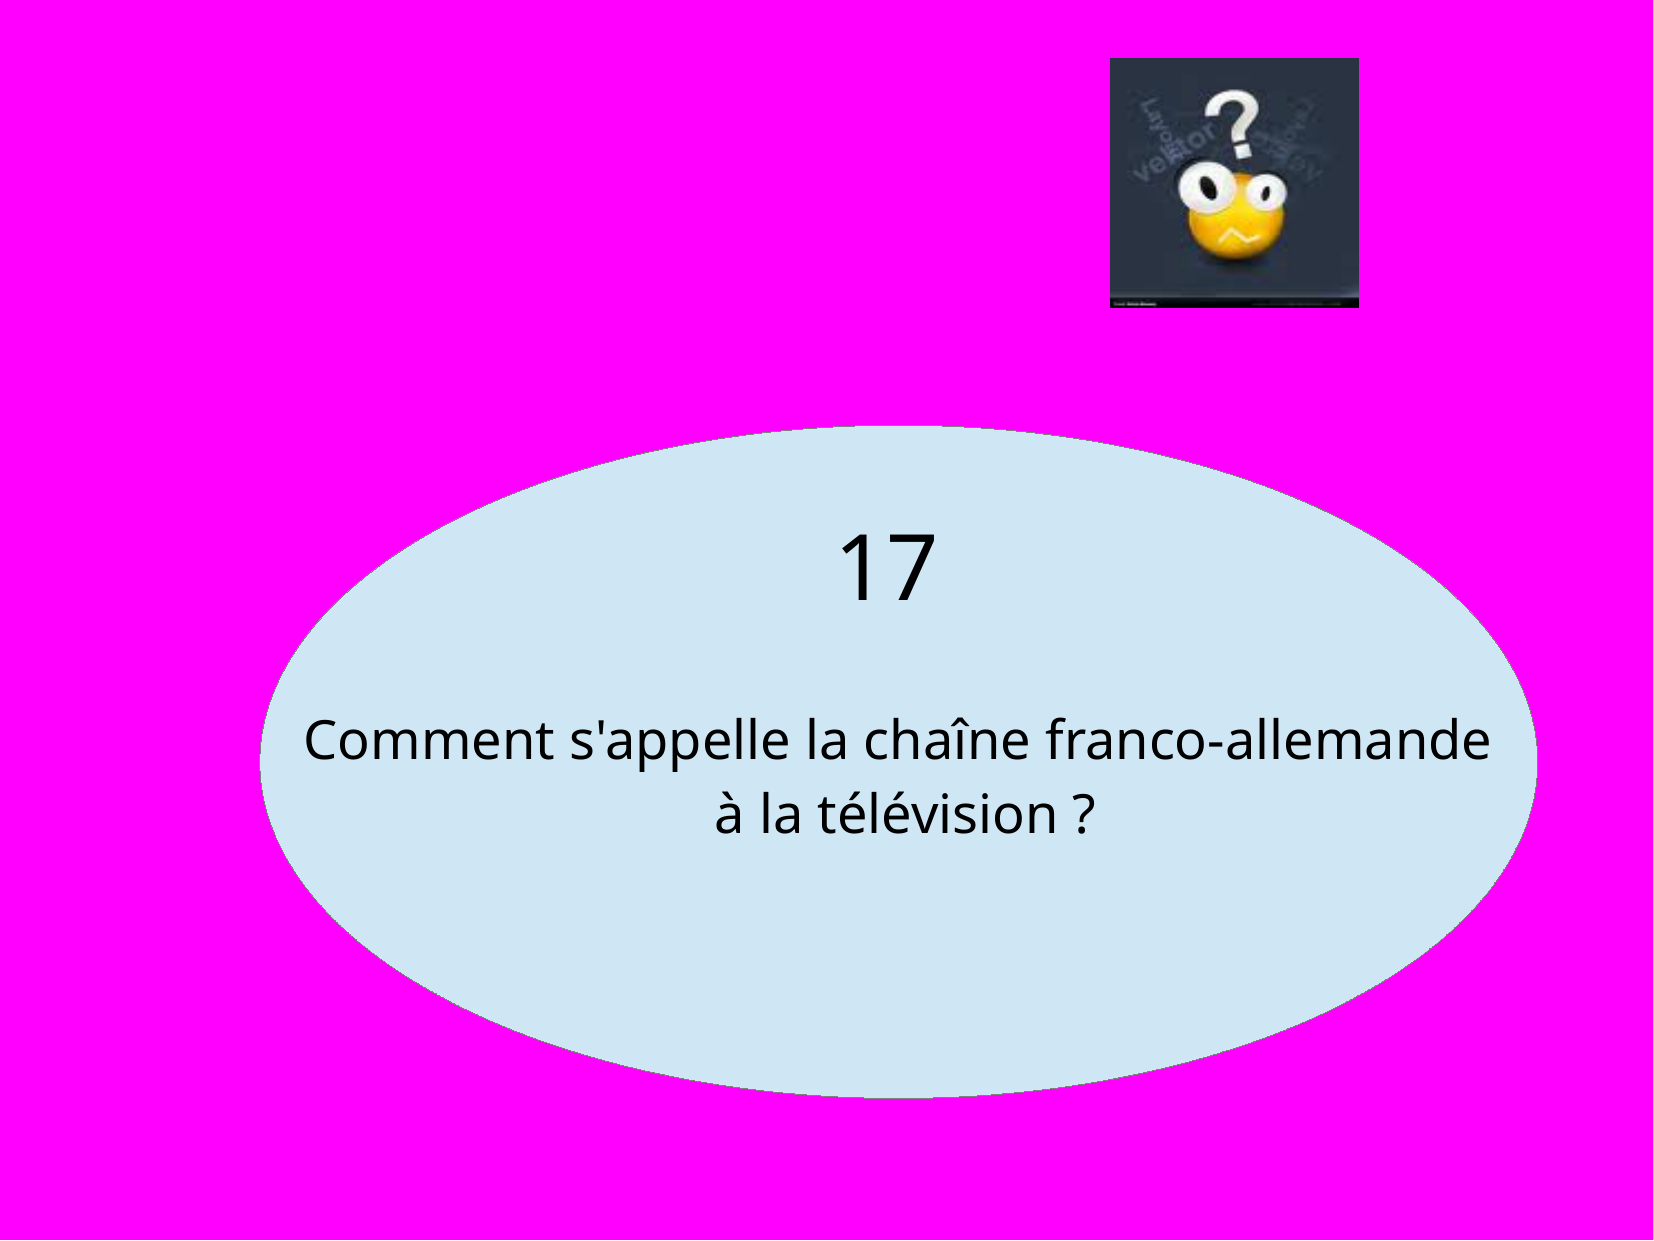

#
 17
Comment s'appelle la chaîne franco-allemande
 à la télévision ?